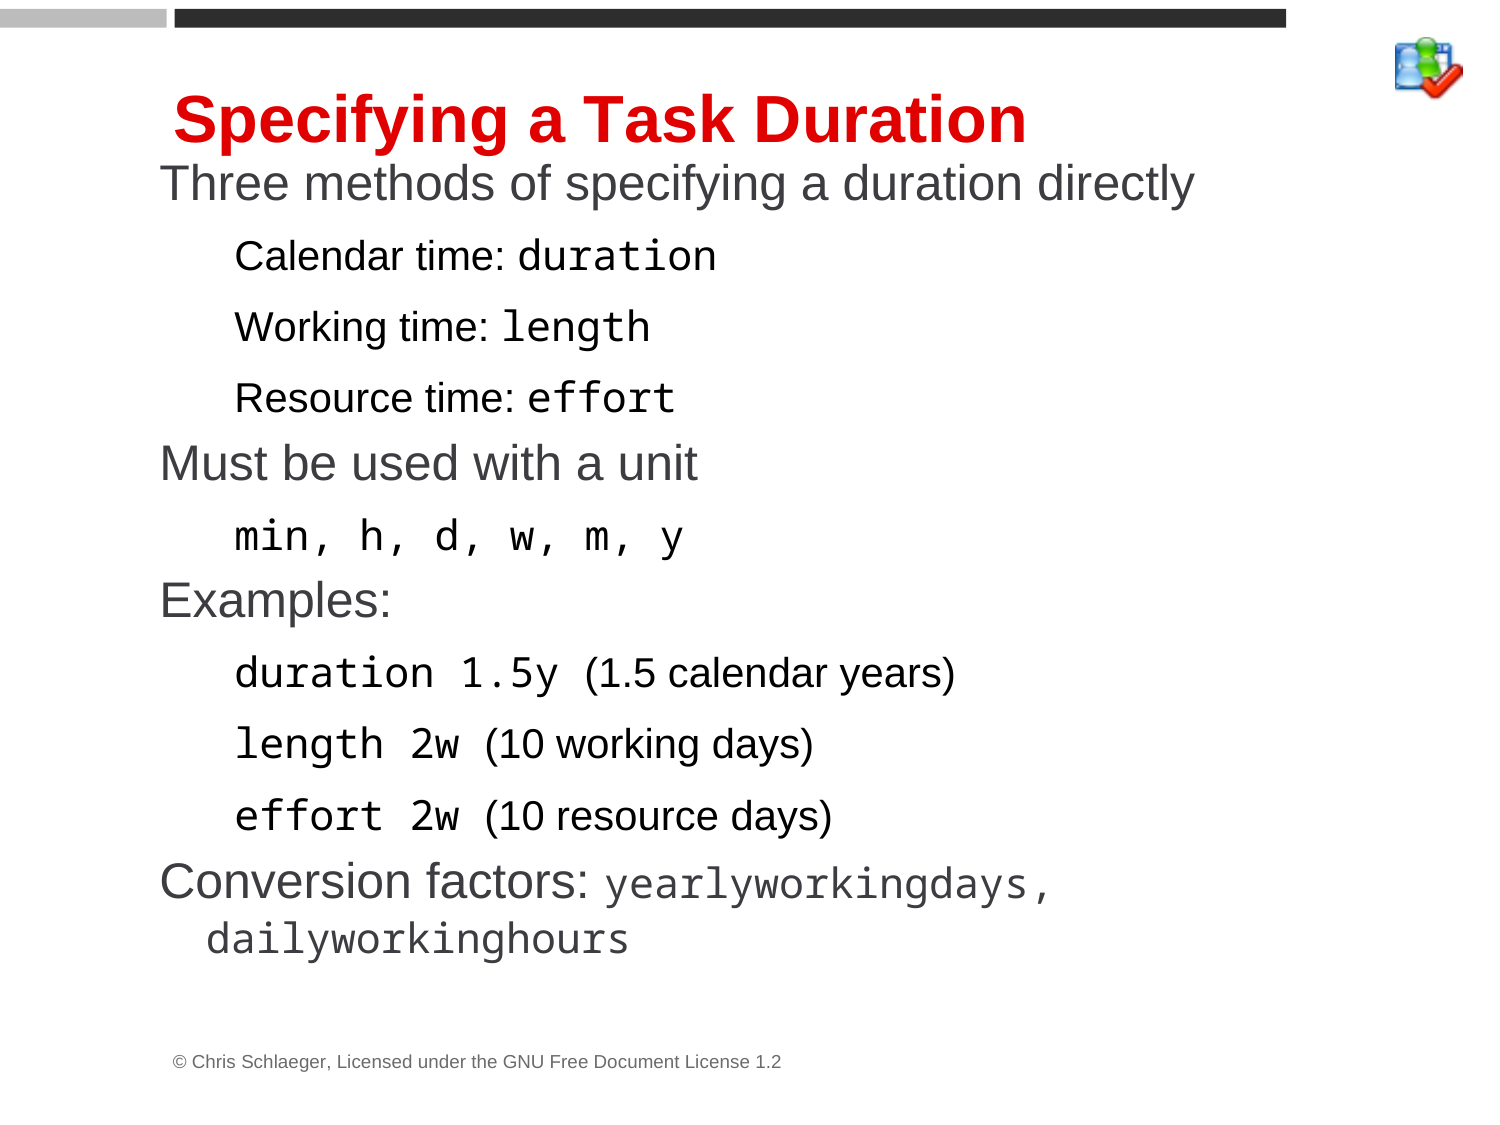

# Specifying a Task Duration
Three methods of specifying a duration directly
Calendar time: duration
Working time: length
Resource time: effort
Must be used with a unit
min, h, d, w, m, y
Examples:
duration 1.5y (1.5 calendar years)
length 2w (10 working days)
effort 2w (10 resource days)
Conversion factors: yearlyworkingdays, dailyworkinghours